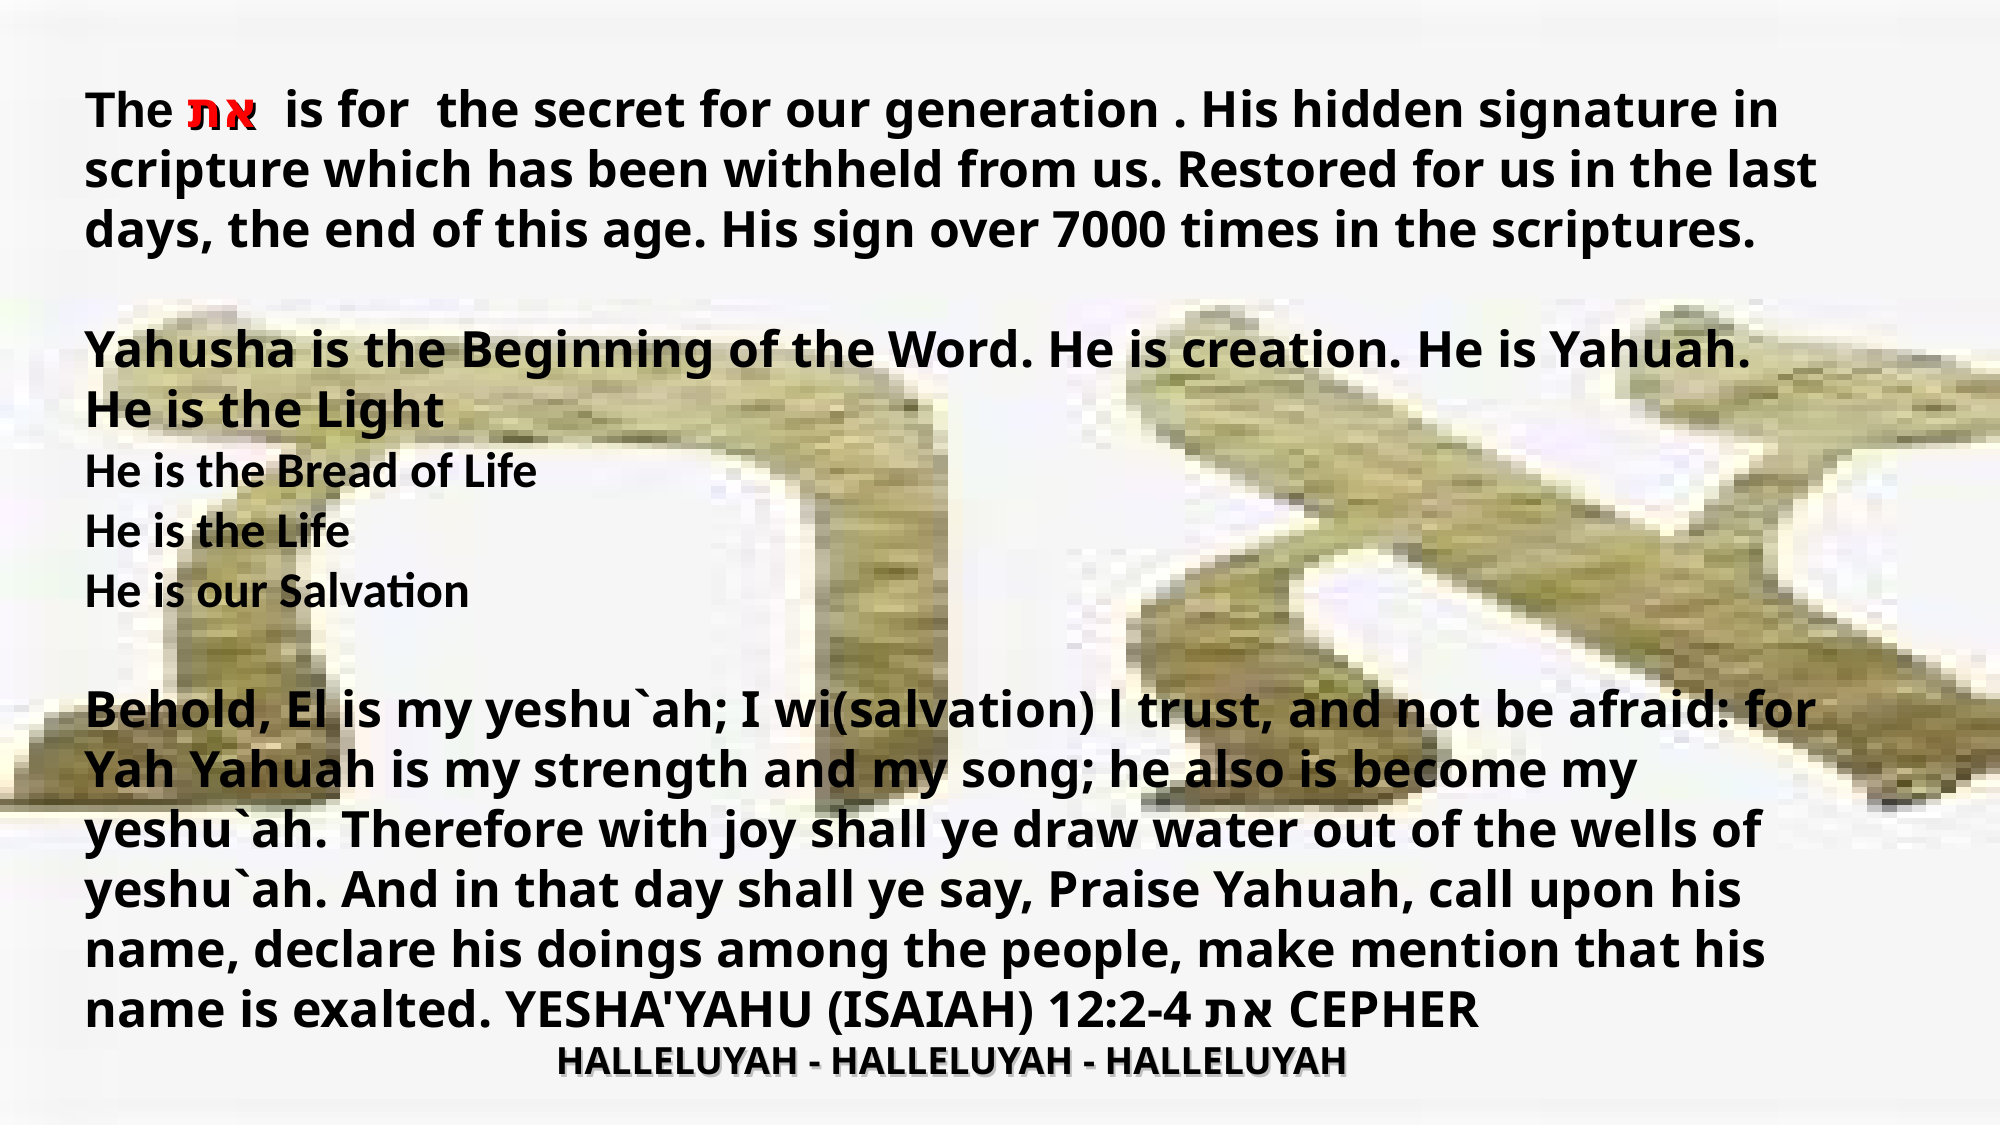

The את is for the secret for our generation . His hidden signature in scripture which has been withheld from us. Restored for us in the last days, the end of this age. His sign over 7000 times in the scriptures.
Yahusha is the Beginning of the Word. He is creation. He is Yahuah.
He is the Light
He is the Bread of Life
He is the Life
He is our Salvation
Behold, El is my yeshu`ah; I wi(salvation) l trust, and not be afraid: for Yah Yahuah is my strength and my song; he also is become my yeshu`ah. Therefore with joy shall ye draw water out of the wells of yeshu`ah. And in that day shall ye say, Praise Yahuah, call upon his name, declare his doings among the people, make mention that his name is exalted. YESHA'YAHU (ISAIAH) 12:2-4 את CEPHER
HALLELUYAH - HALLELUYAH - HALLELUYAH